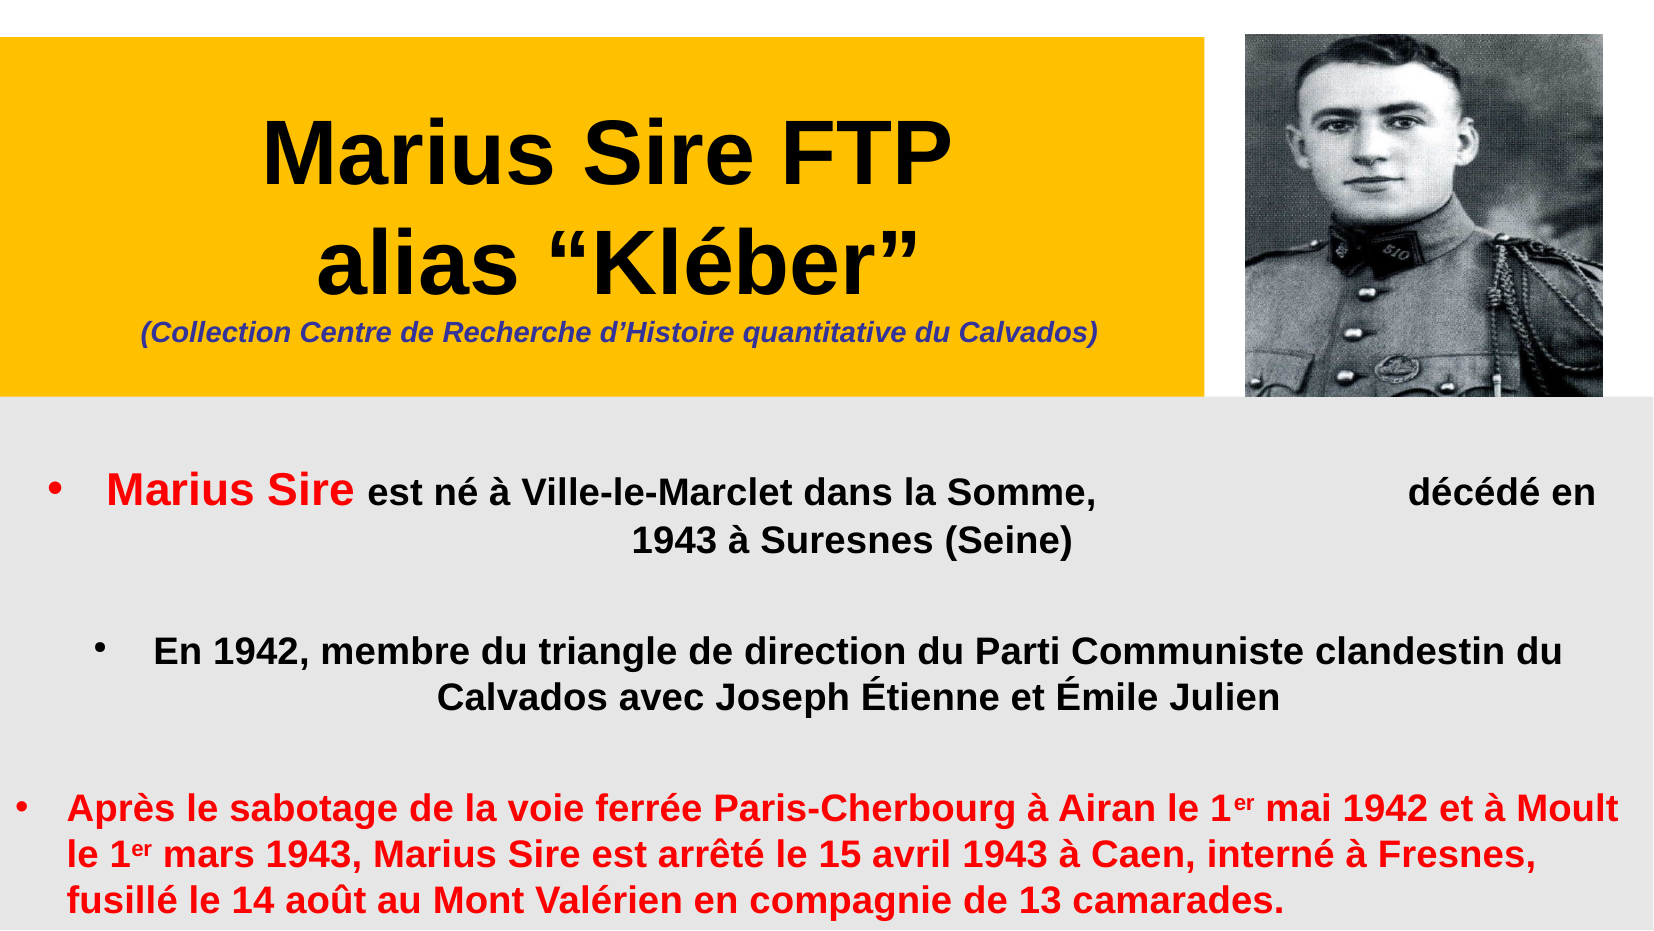

# Marius Sire FTP alias “Kléber” (Collection Centre de Recherche d’Histoire quantitative du Calvados)
Marius Sire est né à Ville-le-Marclet dans la Somme, décédé en 1943 à Suresnes (Seine)
En 1942, membre du triangle de direction du Parti Communiste clandestin du Calvados avec Joseph Étienne et Émile Julien
Après le sabotage de la voie ferrée Paris-Cherbourg à Airan le 1er mai 1942 et à Moult le 1er mars 1943, Marius Sire est arrêté le 15 avril 1943 à Caen, interné à Fresnes, fusillé le 14 août au Mont Valérien en compagnie de 13 camarades.